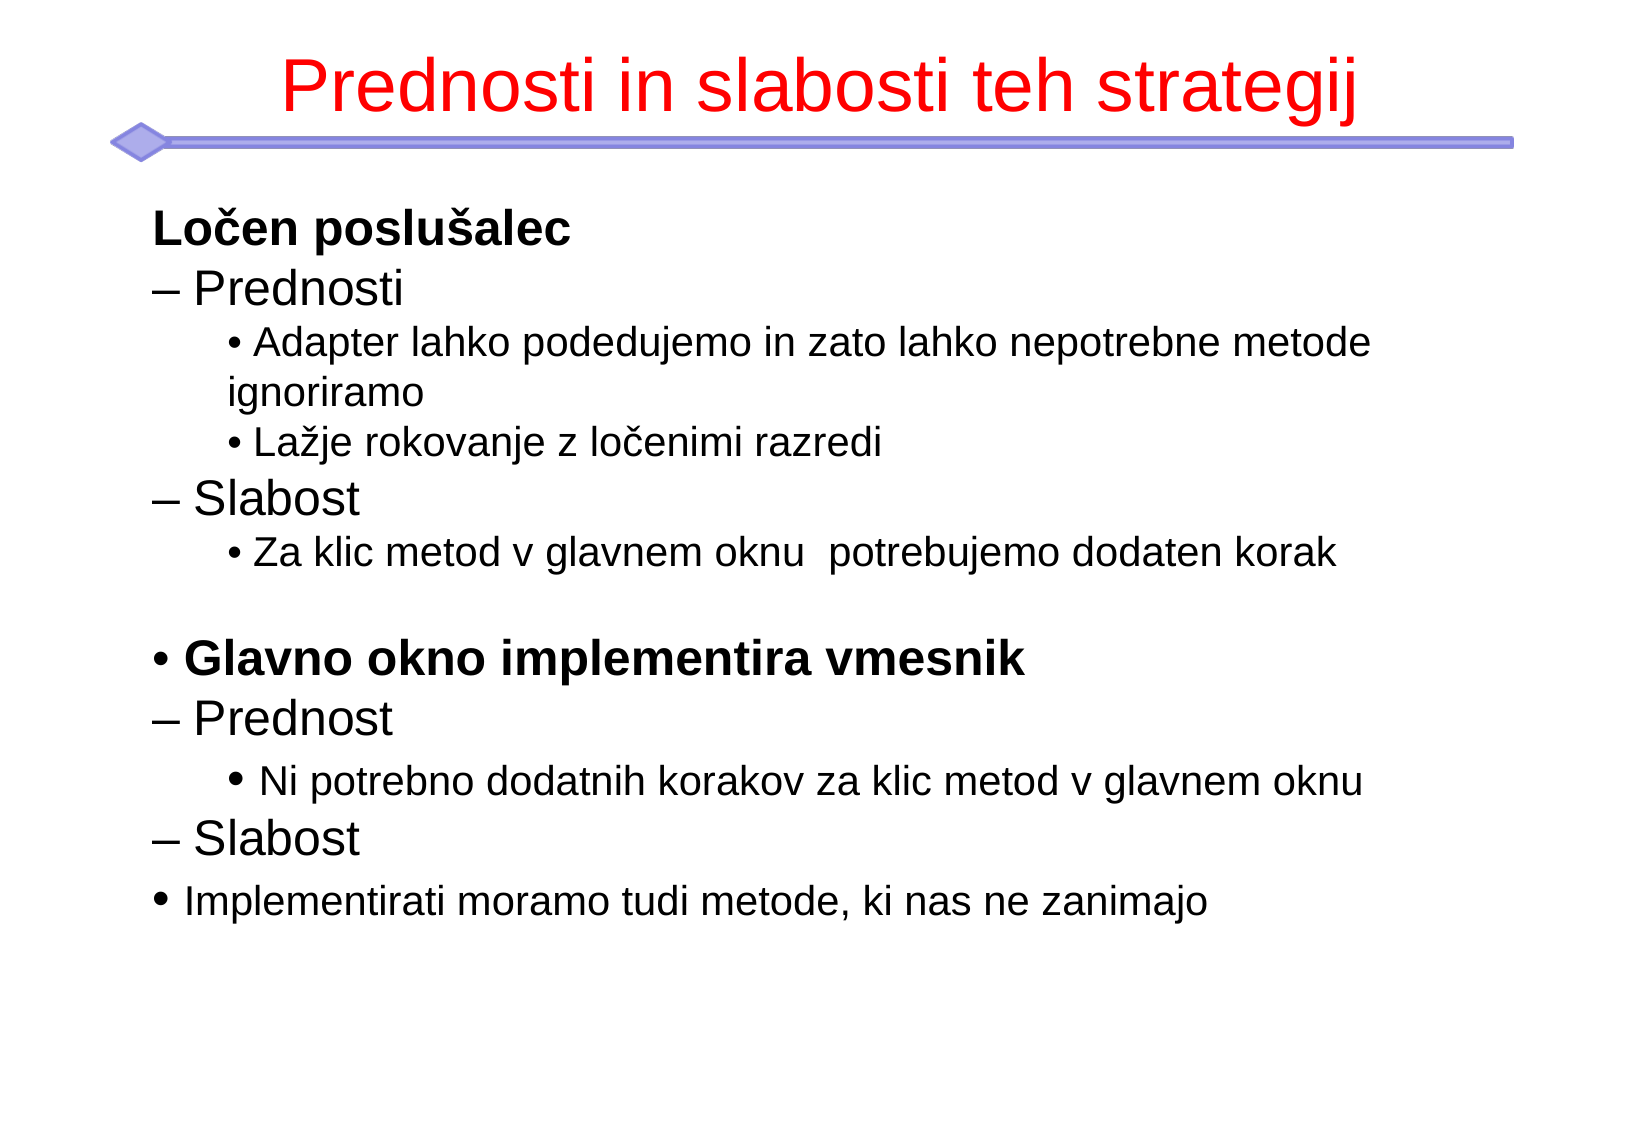

# Prednosti in slabosti teh strategij
Ločen poslušalec
– Prednosti
• Adapter lahko podedujemo in zato lahko nepotrebne metode ignoriramo
• Lažje rokovanje z ločenimi razredi
– Slabost
• Za klic metod v glavnem oknu potrebujemo dodaten korak
• Glavno okno implementira vmesnik
– Prednost
• Ni potrebno dodatnih korakov za klic metod v glavnem oknu
– Slabost
• Implementirati moramo tudi metode, ki nas ne zanimajo